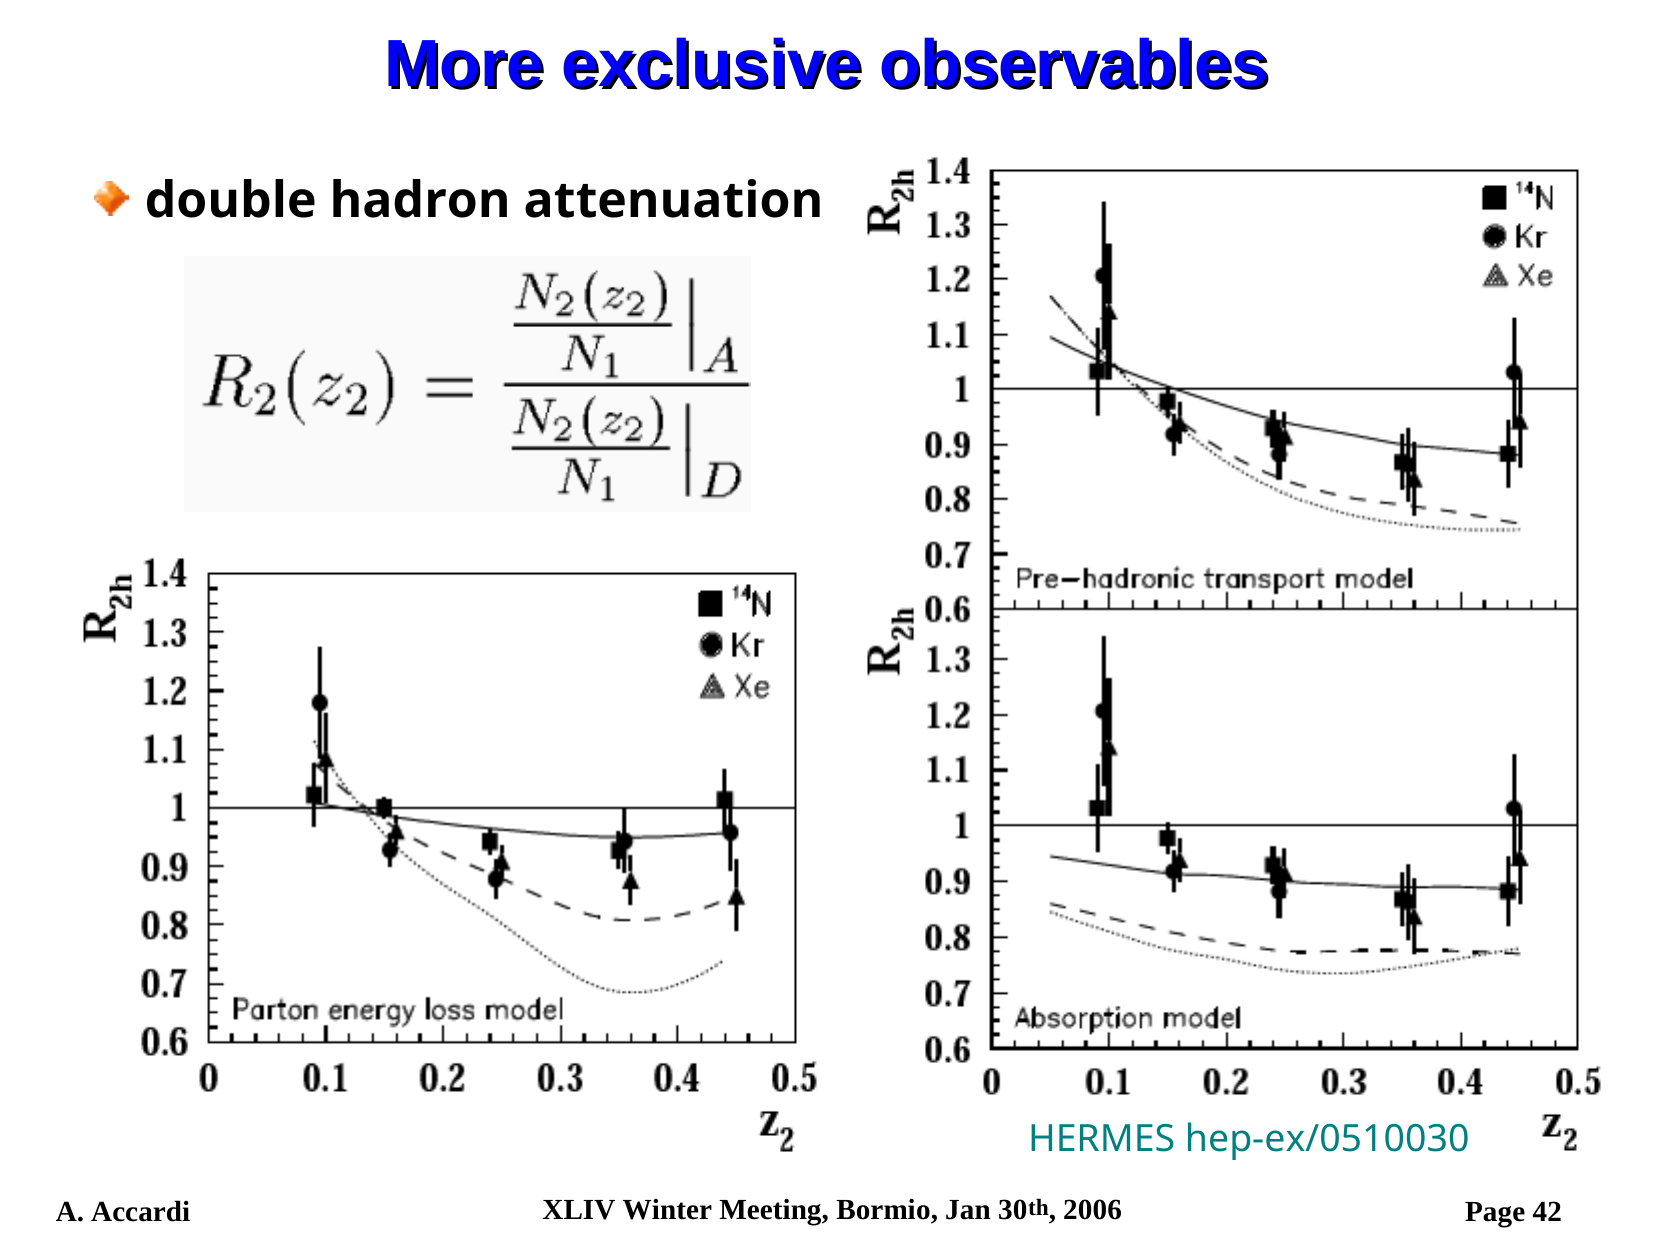

More exclusive observables
double hadron attenuation
HERMES hep-ex/0510030
A. Accardi
XLIV Winter Meeting, Bormio, Jan 30th, 2006
Page